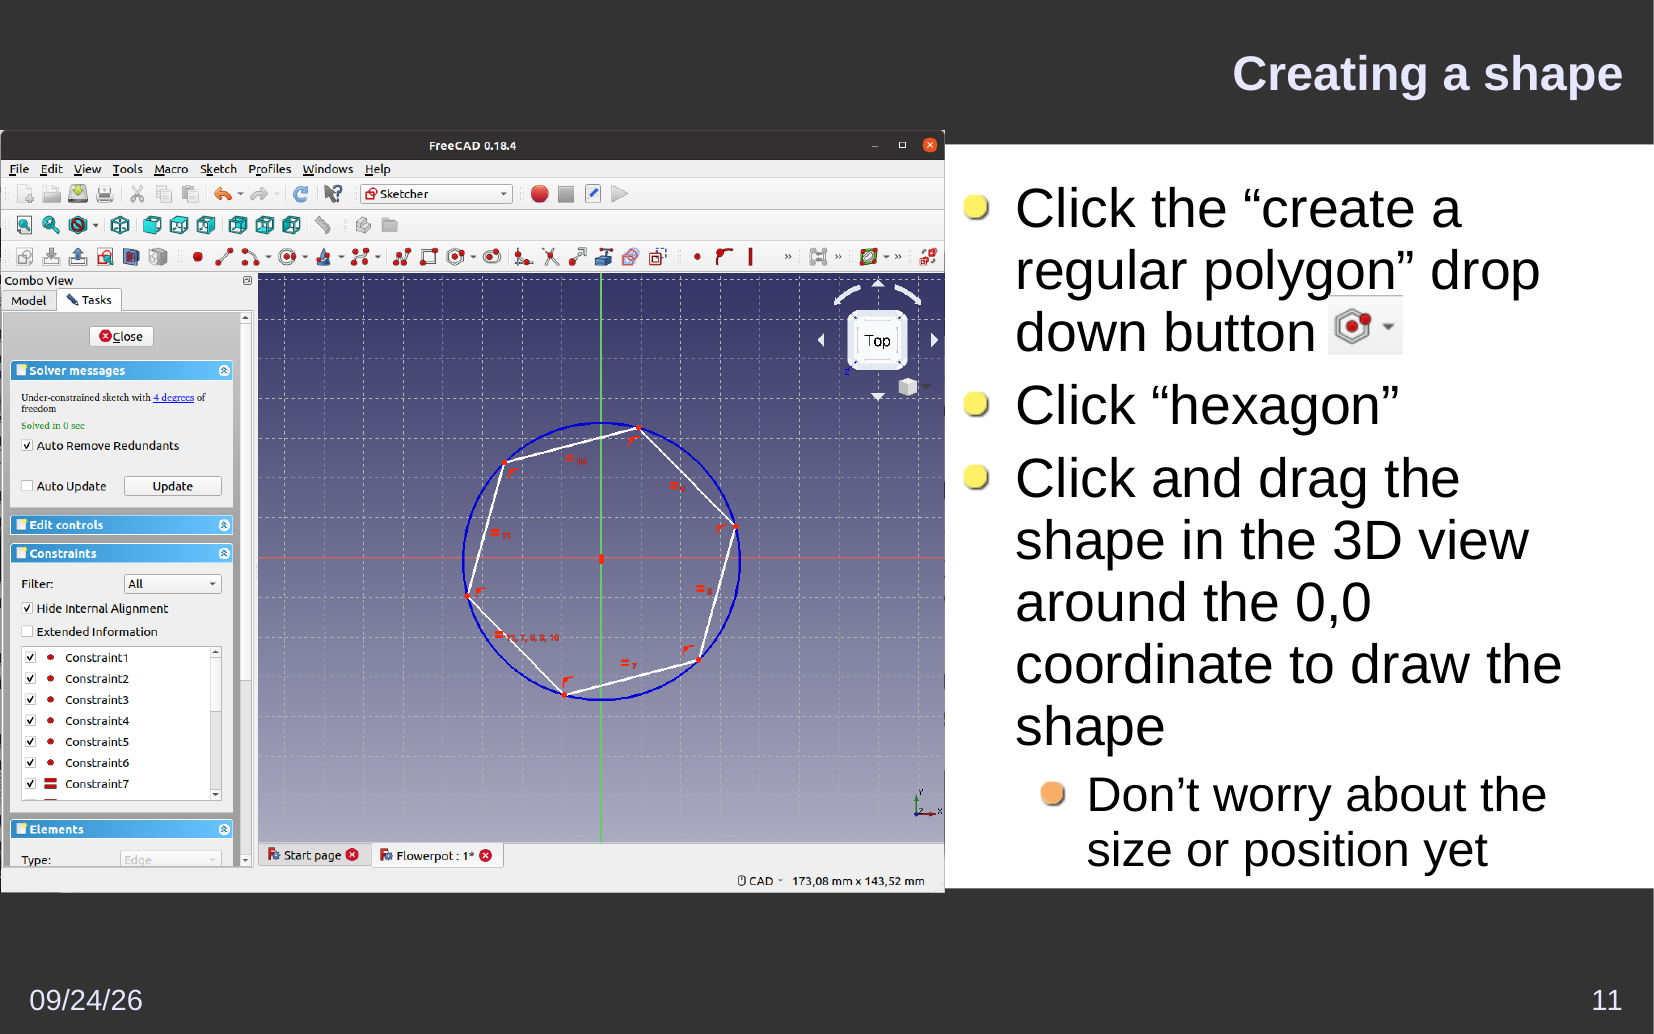

# Creating a shape
Click the “create a regular polygon” drop down button
Click “hexagon”
Click and drag the shape in the 3D view around the 0,0 coordinate to draw the shape
Don’t worry about the size or position yet
11